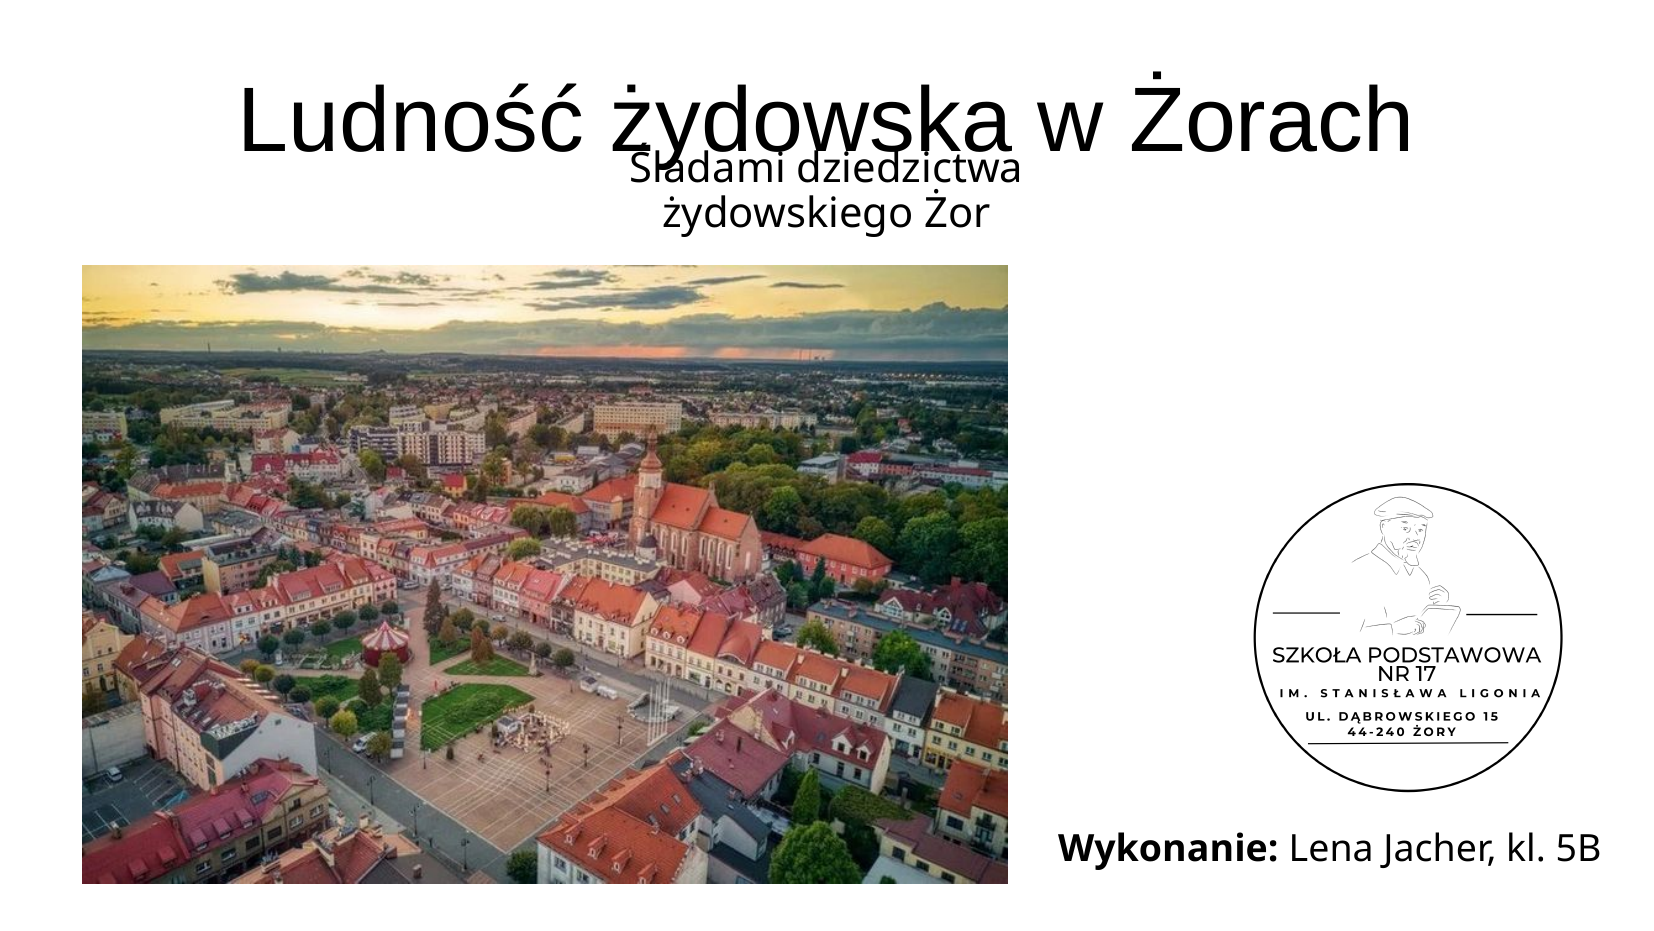

# Ludność żydowska w Żorach
Śladami dziedzictwa żydowskiego Żor
Wykonanie: Lena Jacher, kl. 5B